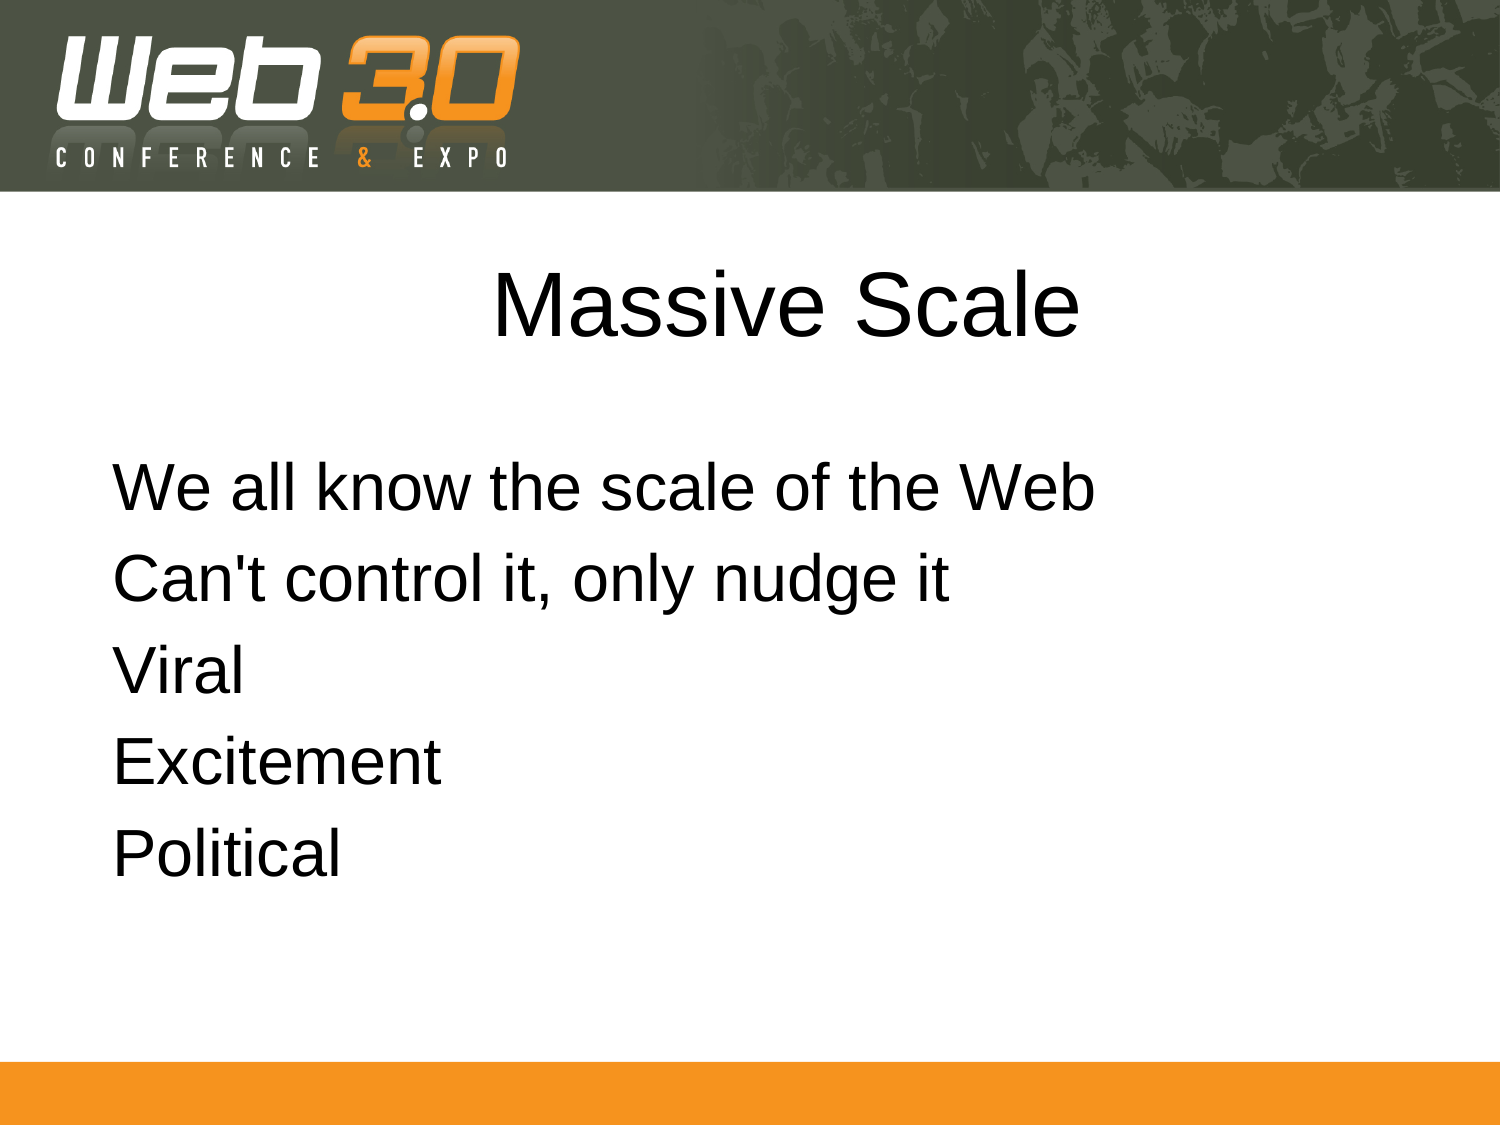

# Massive Scale
We all know the scale of the Web
Can't control it, only nudge it
Viral
Excitement
Political